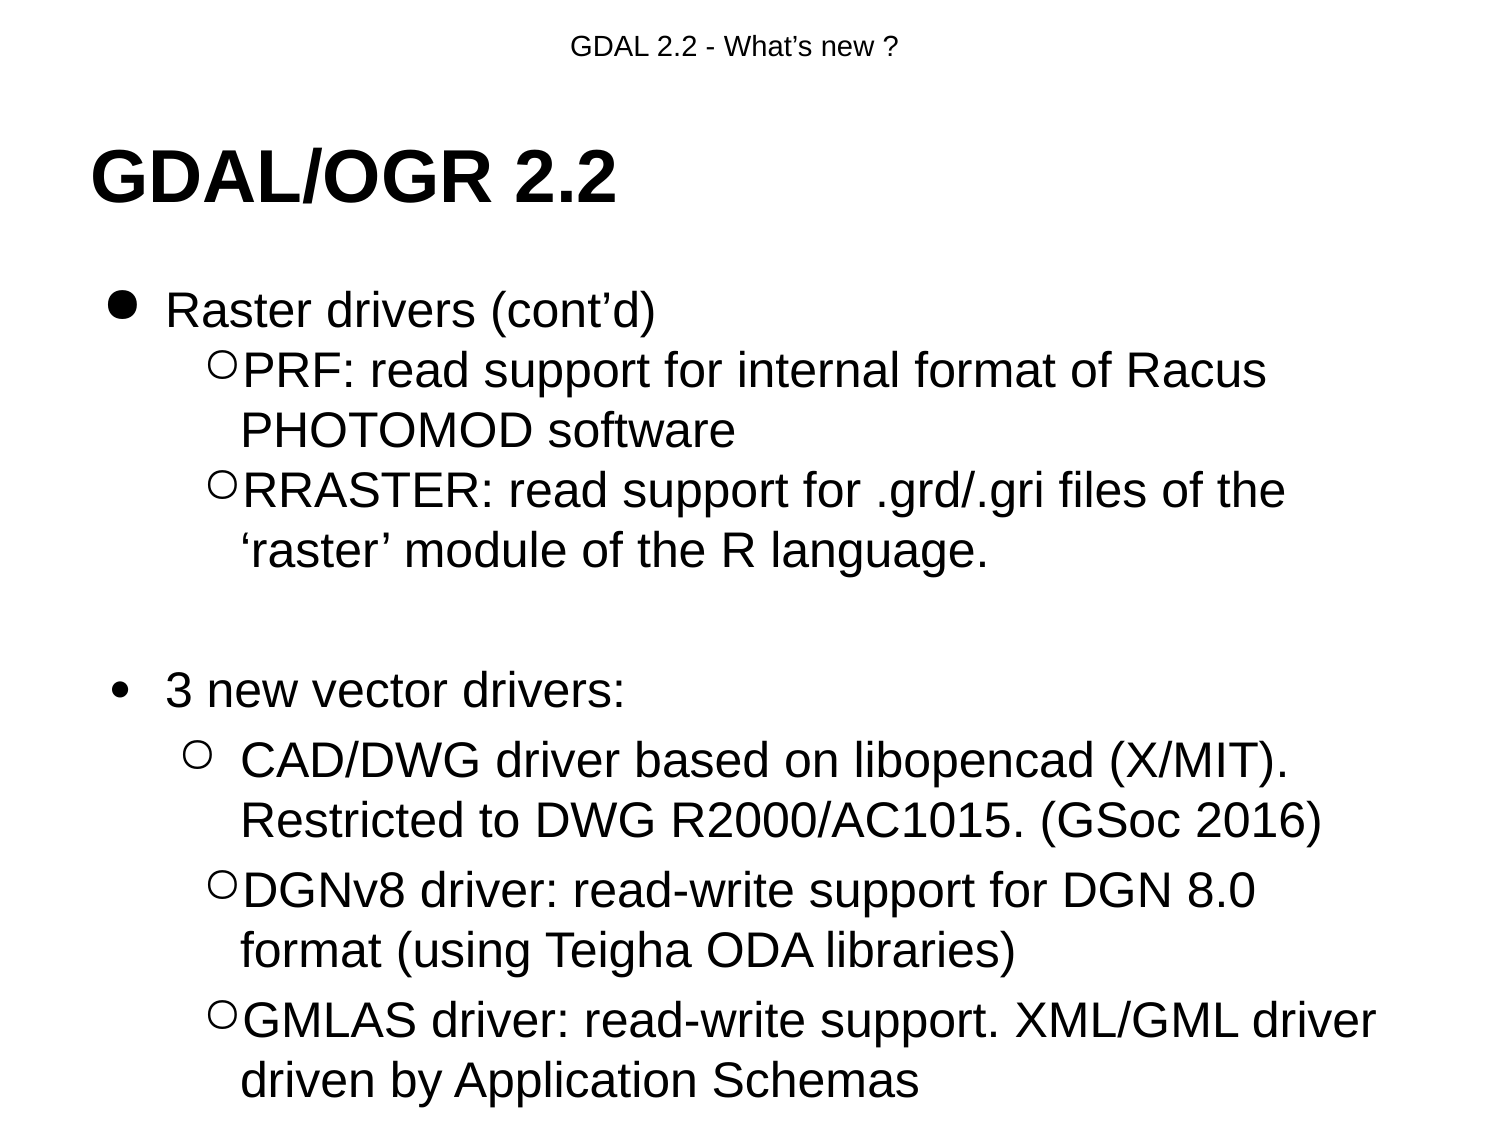

# GDAL/OGR 2.2
Raster drivers (cont’d)
PRF: read support for internal format of Racus PHOTOMOD software
RRASTER: read support for .grd/.gri files of the ‘raster’ module of the R language.
3 new vector drivers:
​CAD/DWG driver based on libopencad (X/MIT). Restricted to DWG R2000/AC1015. (GSoc 2016)
DGNv8 driver: read-write support for DGN 8.0 format (using Teigha ODA libraries)
​GMLAS driver: read-write support. XML/GML driver driven by Application Schemas